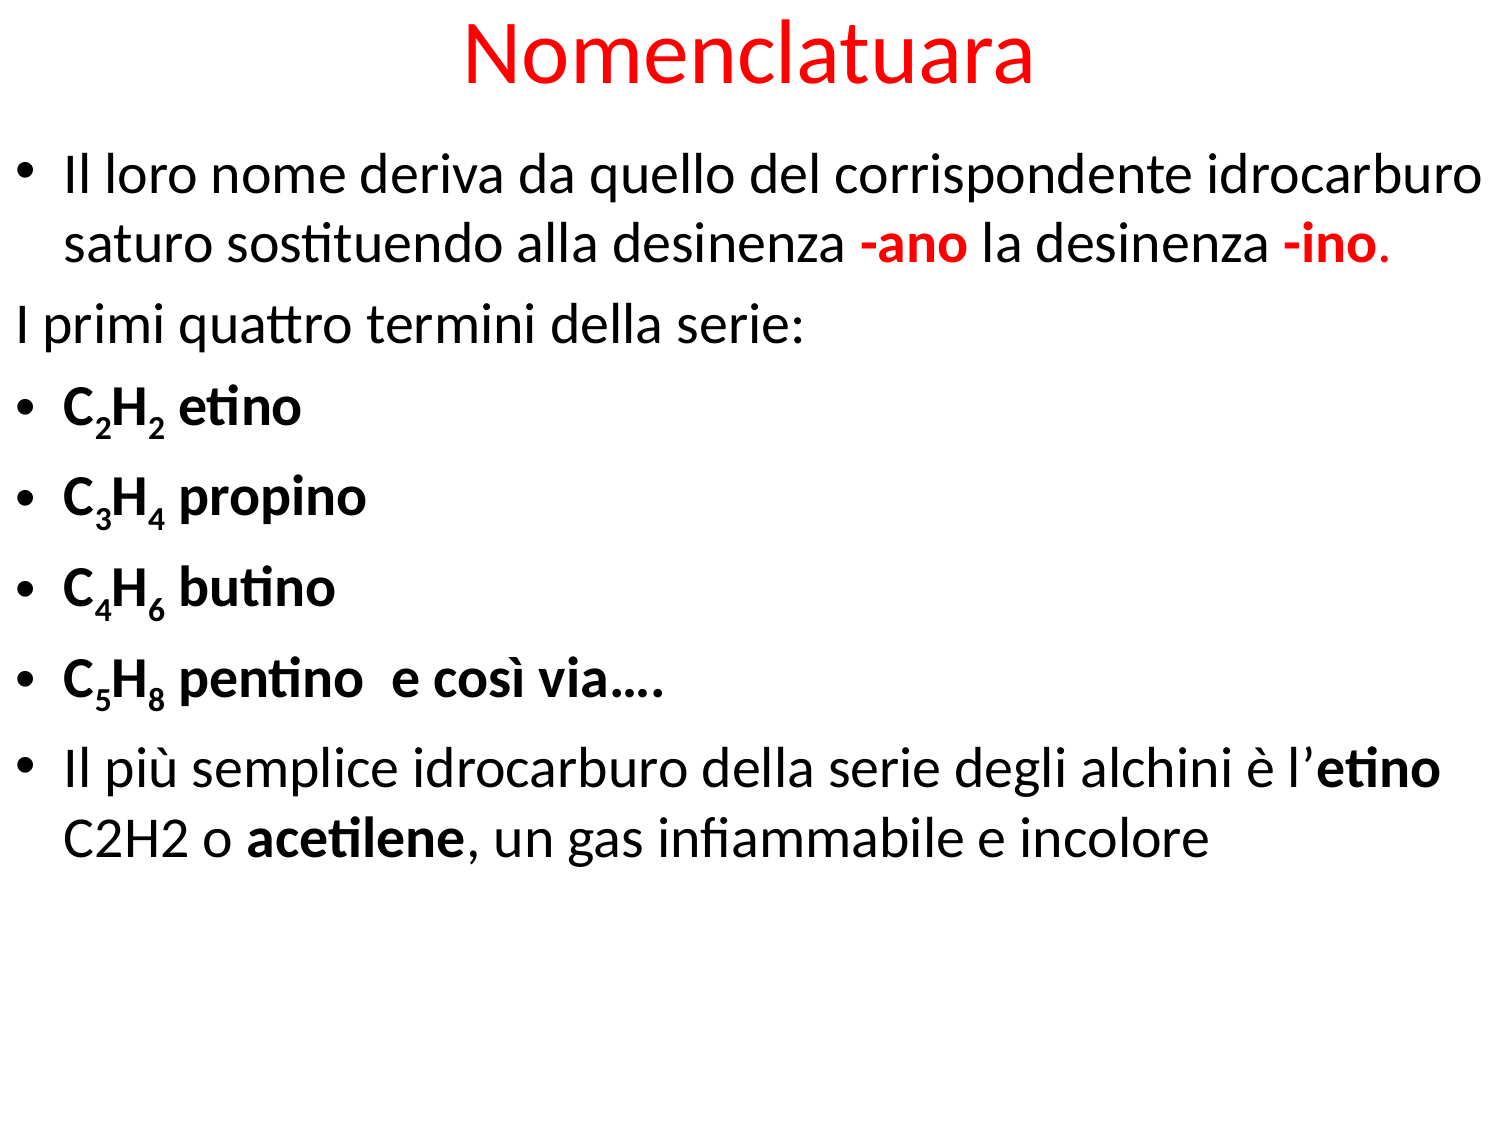

# Nomenclatuara
Il loro nome deriva da quello del corrispondente idrocarburo saturo sostituendo alla desinenza -ano la desinenza -ino.
I primi quattro termini della serie:
C2H2 etino
C3H4 propino
C4H6 butino
C5H8 pentino e così via….
Il più semplice idrocarburo della serie degli alchini è l’etino C2H2 o acetilene, un gas infiammabile e incolore